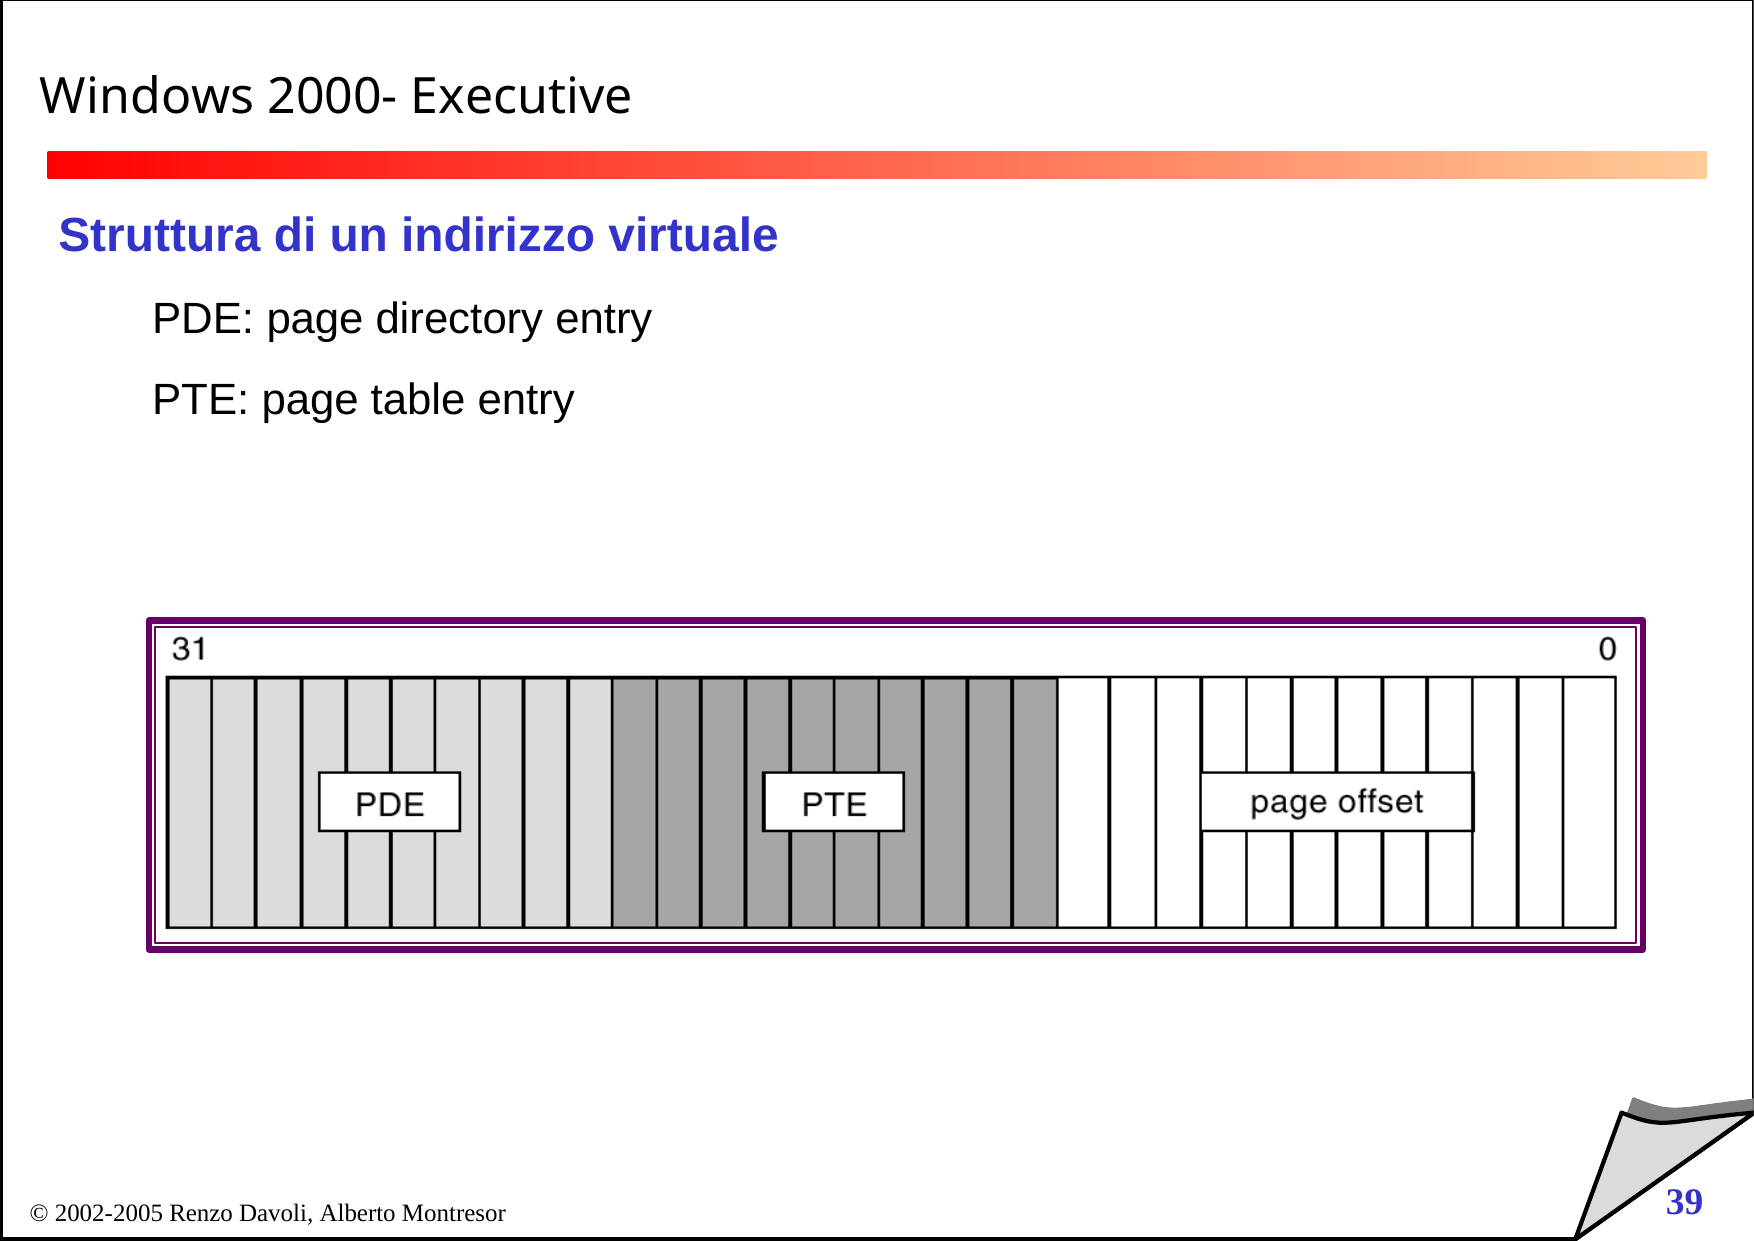

# Windows 2000- Executive
Struttura di un indirizzo virtuale
PDE: page directory entry
PTE: page table entry